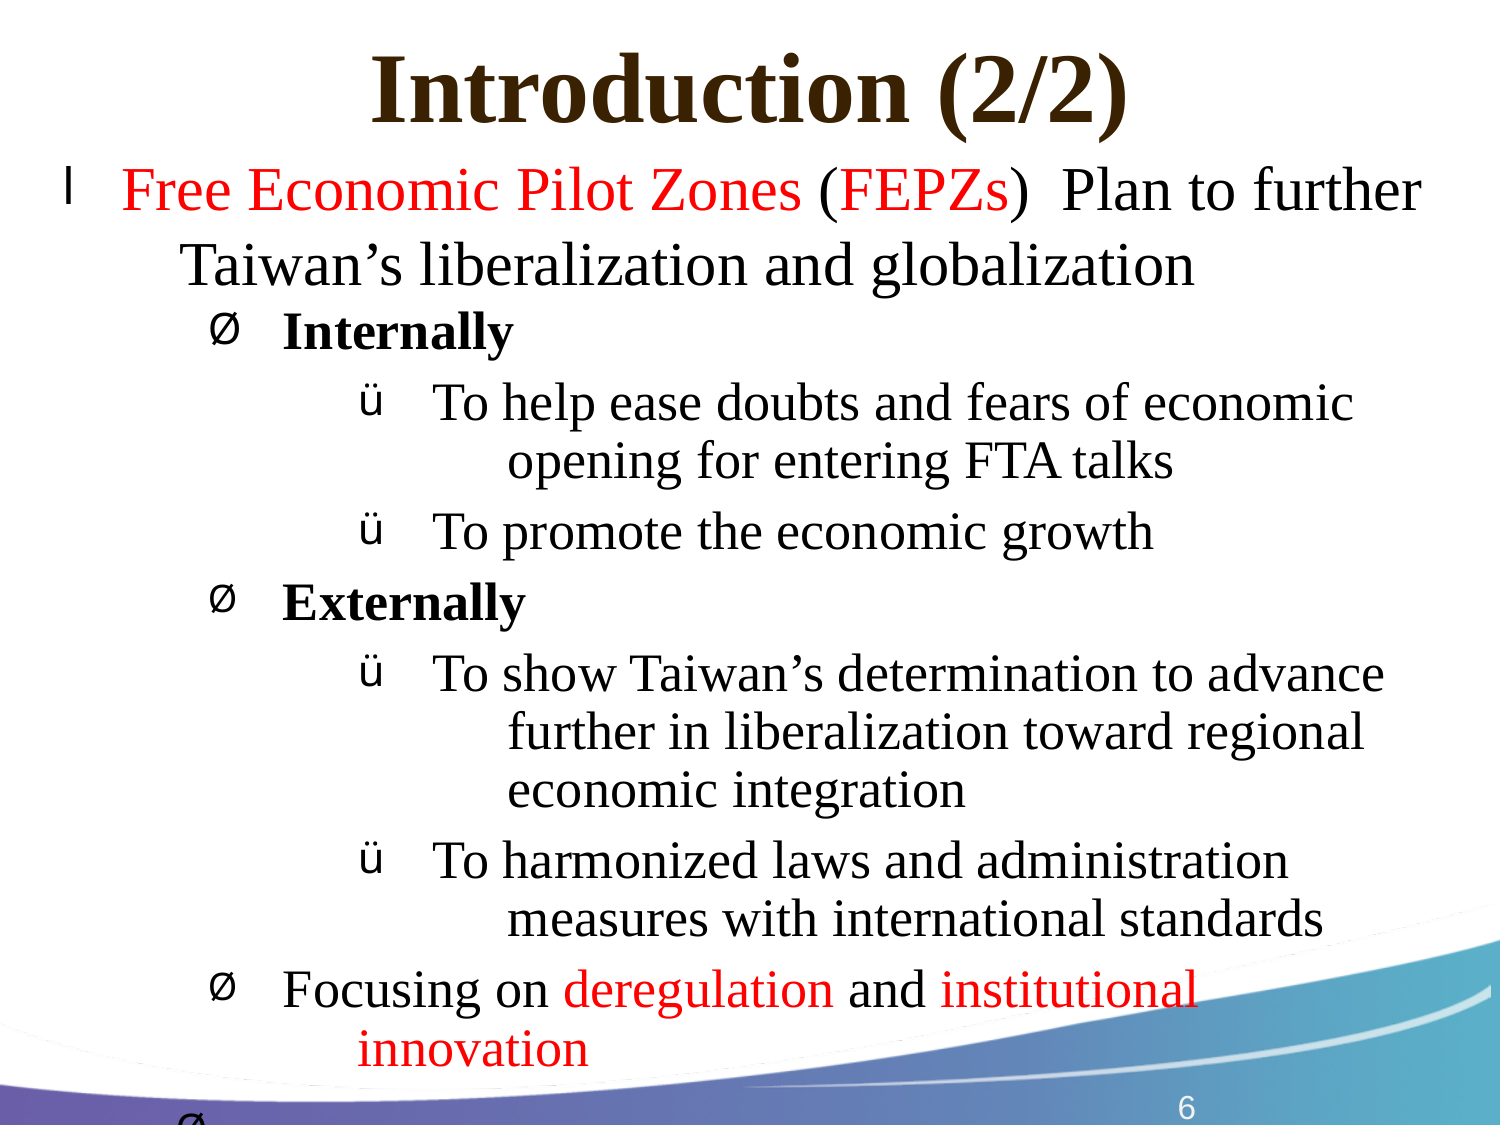

Introduction (2/2)
Free Economic Pilot Zones (FEPZs) Plan to further Taiwan’s liberalization and globalization
Internally
To help ease doubts and fears of economic opening for entering FTA talks
To promote the economic growth
Externally
To show Taiwan’s determination to advance further in liberalization toward regional economic integration
To harmonized laws and administration measures with international standards
Focusing on deregulation and institutional innovation